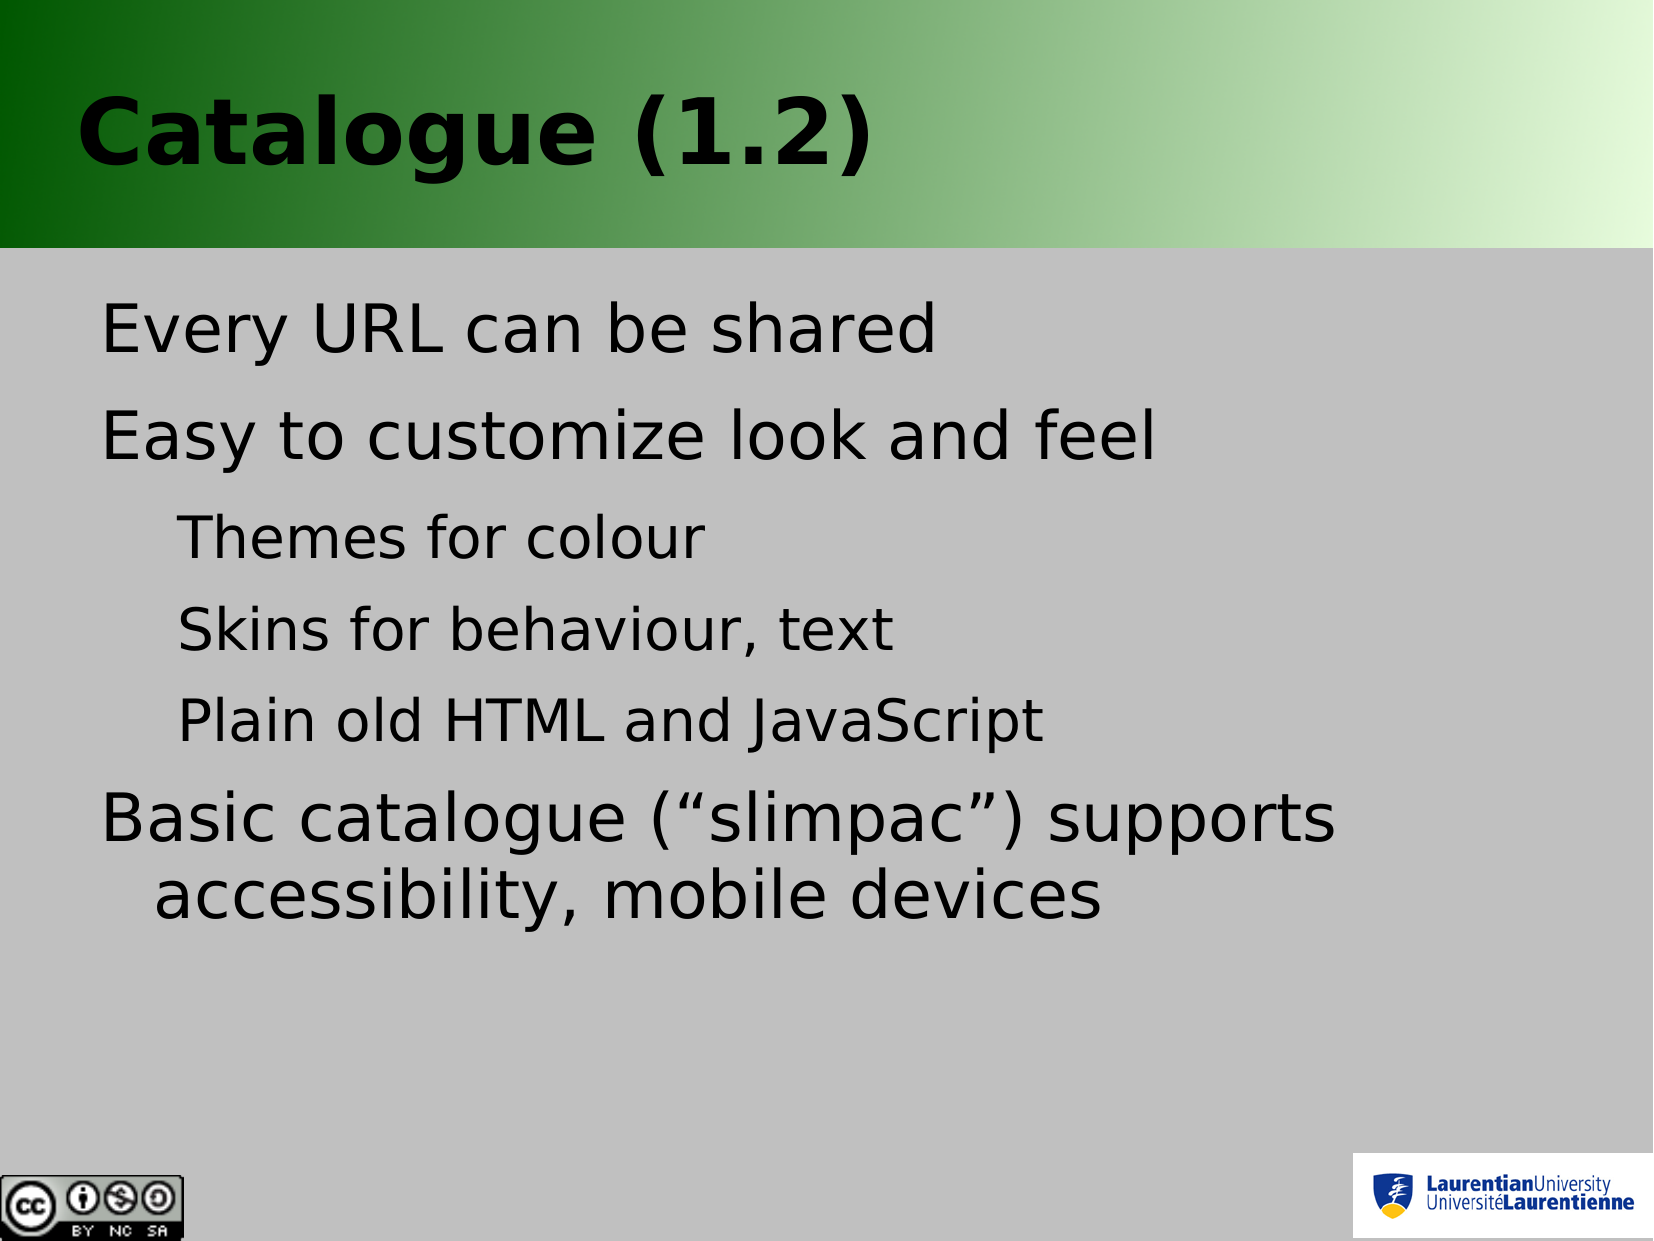

# Catalogue (1.2)
Every URL can be shared
Easy to customize look and feel
Themes for colour
Skins for behaviour, text
Plain old HTML and JavaScript
Basic catalogue (“slimpac”) supports accessibility, mobile devices